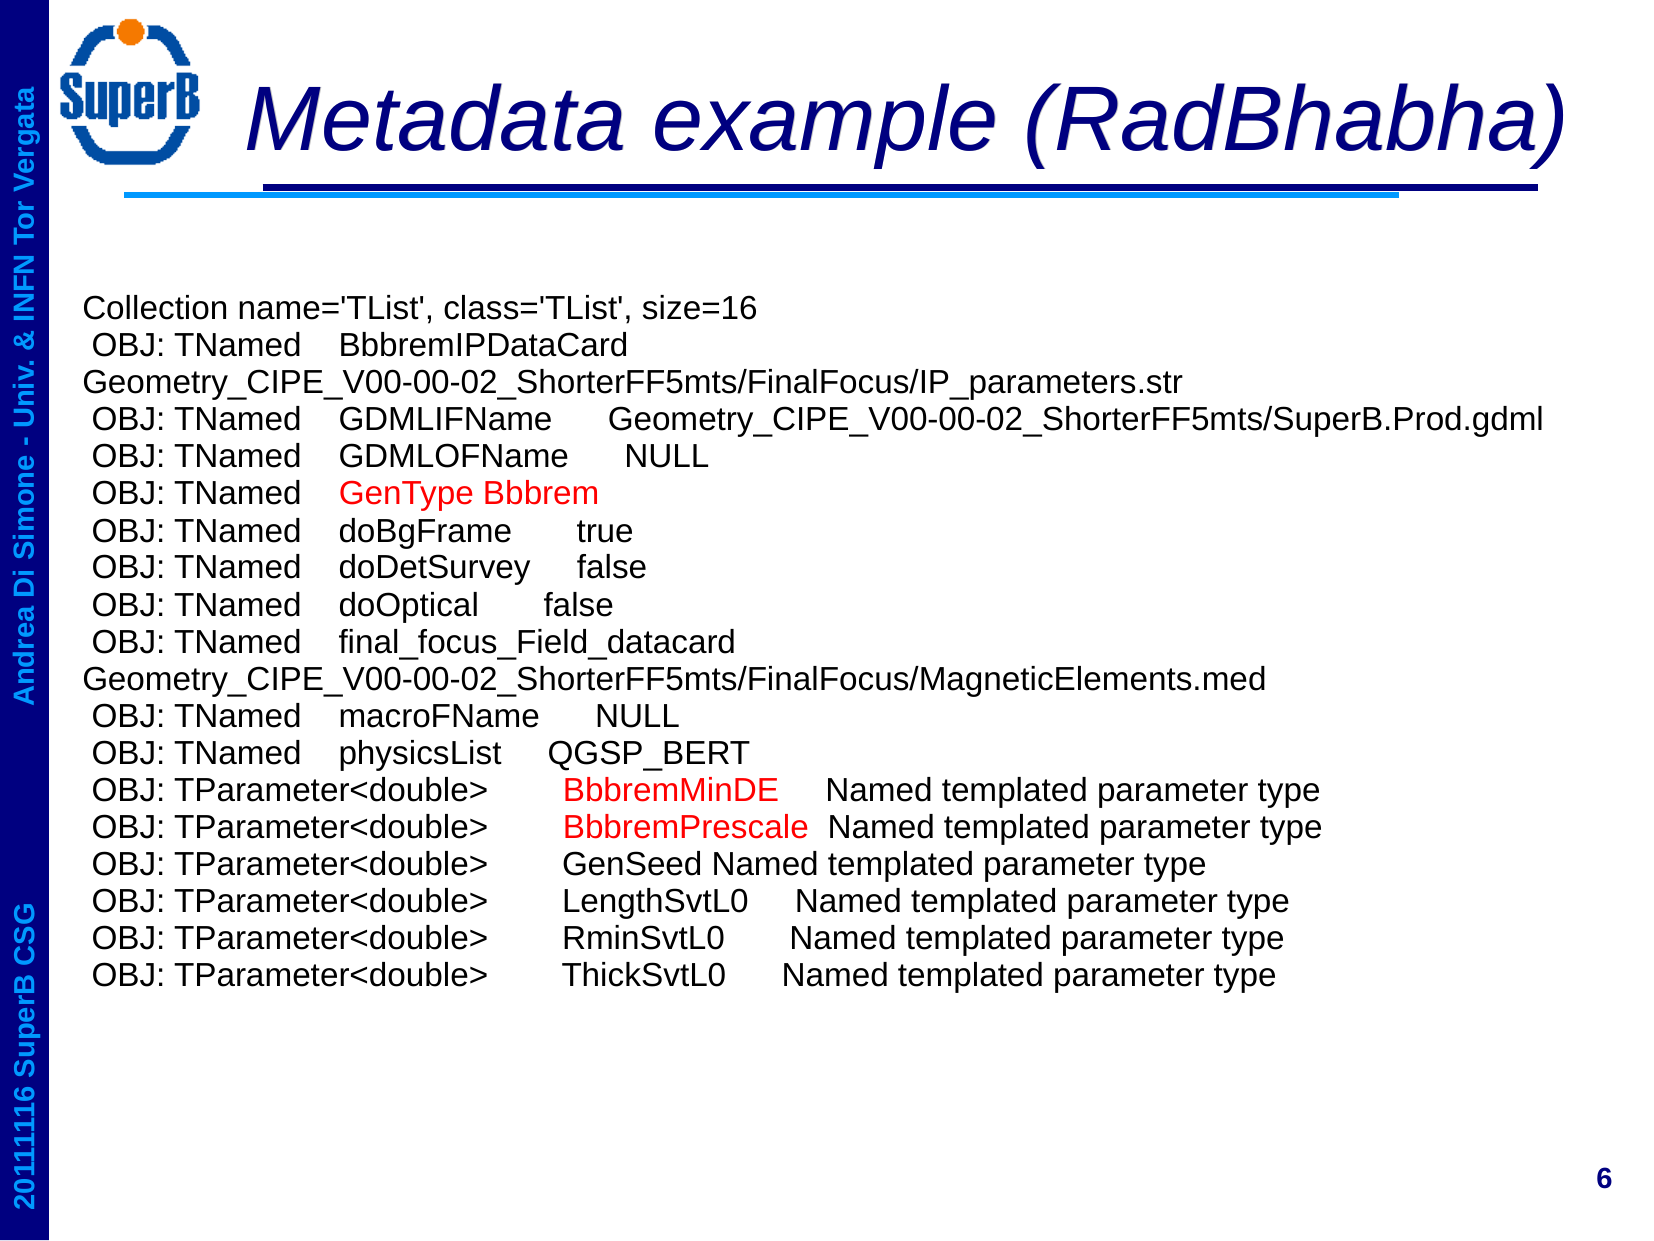

# Metadata example (RadBhabha)
Collection name='TList', class='TList', size=16
 OBJ: TNamed BbbremIPDataCard Geometry_CIPE_V00-00-02_ShorterFF5mts/FinalFocus/IP_parameters.str
 OBJ: TNamed GDMLIFName Geometry_CIPE_V00-00-02_ShorterFF5mts/SuperB.Prod.gdml
 OBJ: TNamed GDMLOFName NULL
 OBJ: TNamed GenType Bbbrem
 OBJ: TNamed doBgFrame true
 OBJ: TNamed doDetSurvey false
 OBJ: TNamed doOptical false
 OBJ: TNamed final_focus_Field_datacard Geometry_CIPE_V00-00-02_ShorterFF5mts/FinalFocus/MagneticElements.med
 OBJ: TNamed macroFName NULL
 OBJ: TNamed physicsList QGSP_BERT
 OBJ: TParameter<double> BbbremMinDE Named templated parameter type
 OBJ: TParameter<double> BbbremPrescale Named templated parameter type
 OBJ: TParameter<double> GenSeed Named templated parameter type
 OBJ: TParameter<double> LengthSvtL0 Named templated parameter type
 OBJ: TParameter<double> RminSvtL0 Named templated parameter type
 OBJ: TParameter<double> ThickSvtL0 Named templated parameter type
Andrea Di Simone - Univ. & INFN Tor Vergata
20111116 SuperB CSG
6